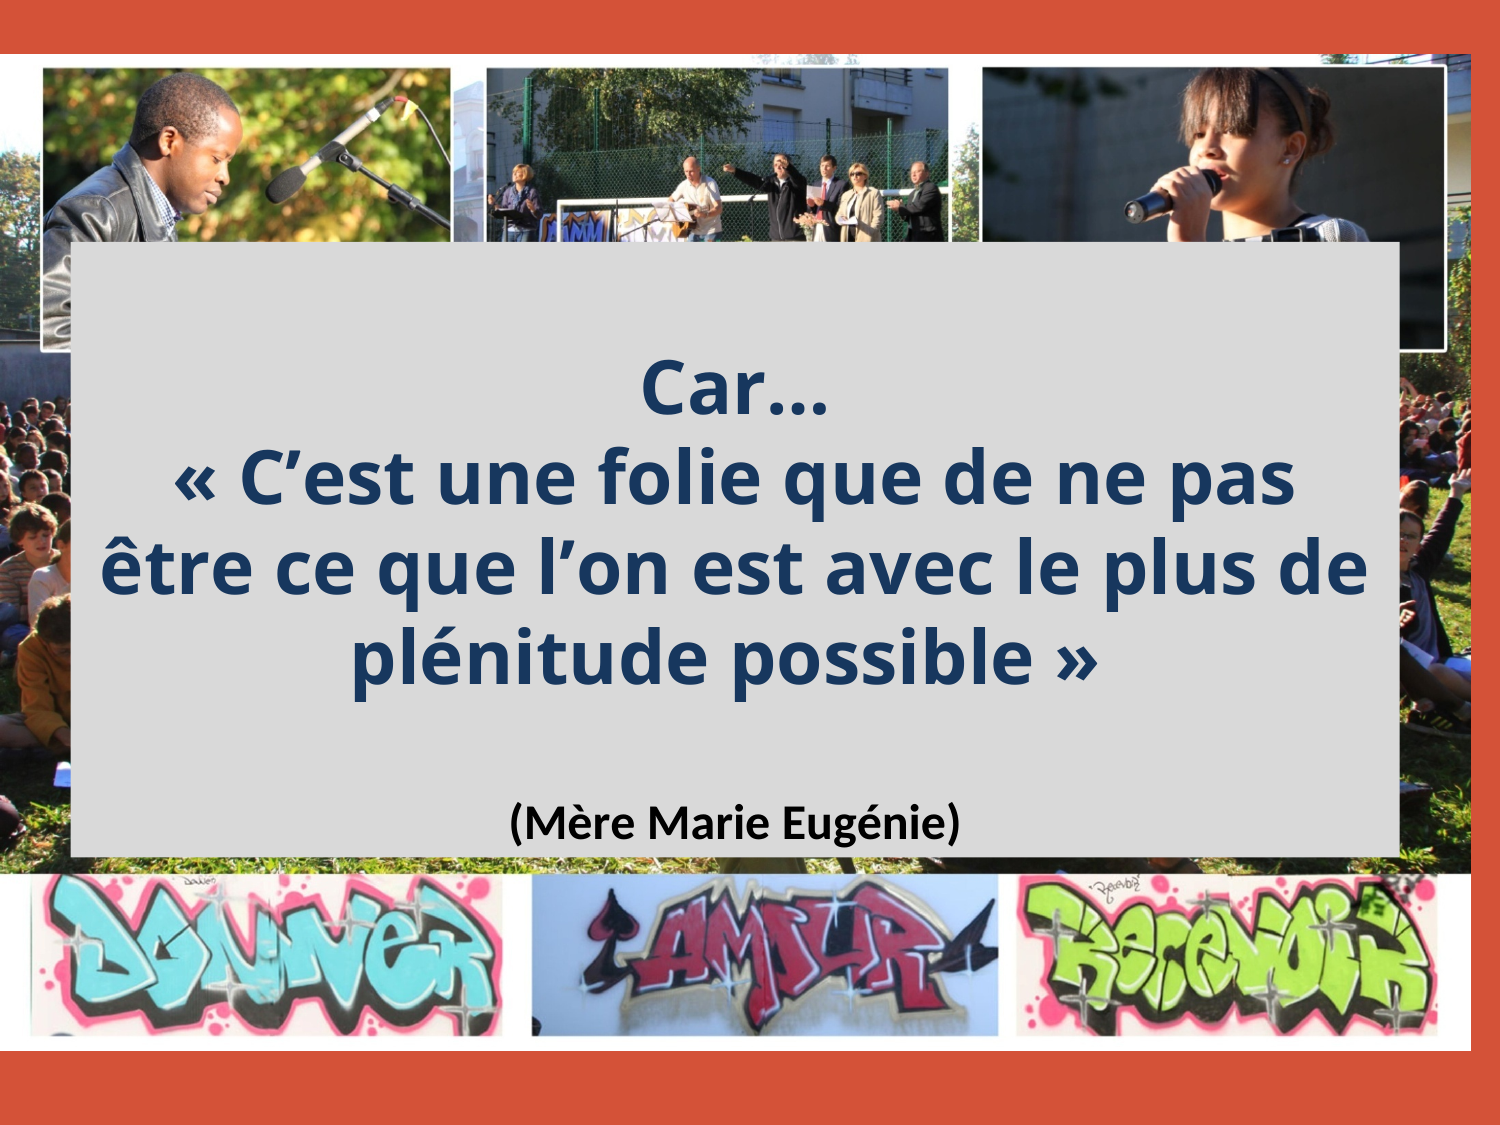

Car…
« C’est une folie que de ne pas être ce que l’on est avec le plus de plénitude possible »
(Mère Marie Eugénie)